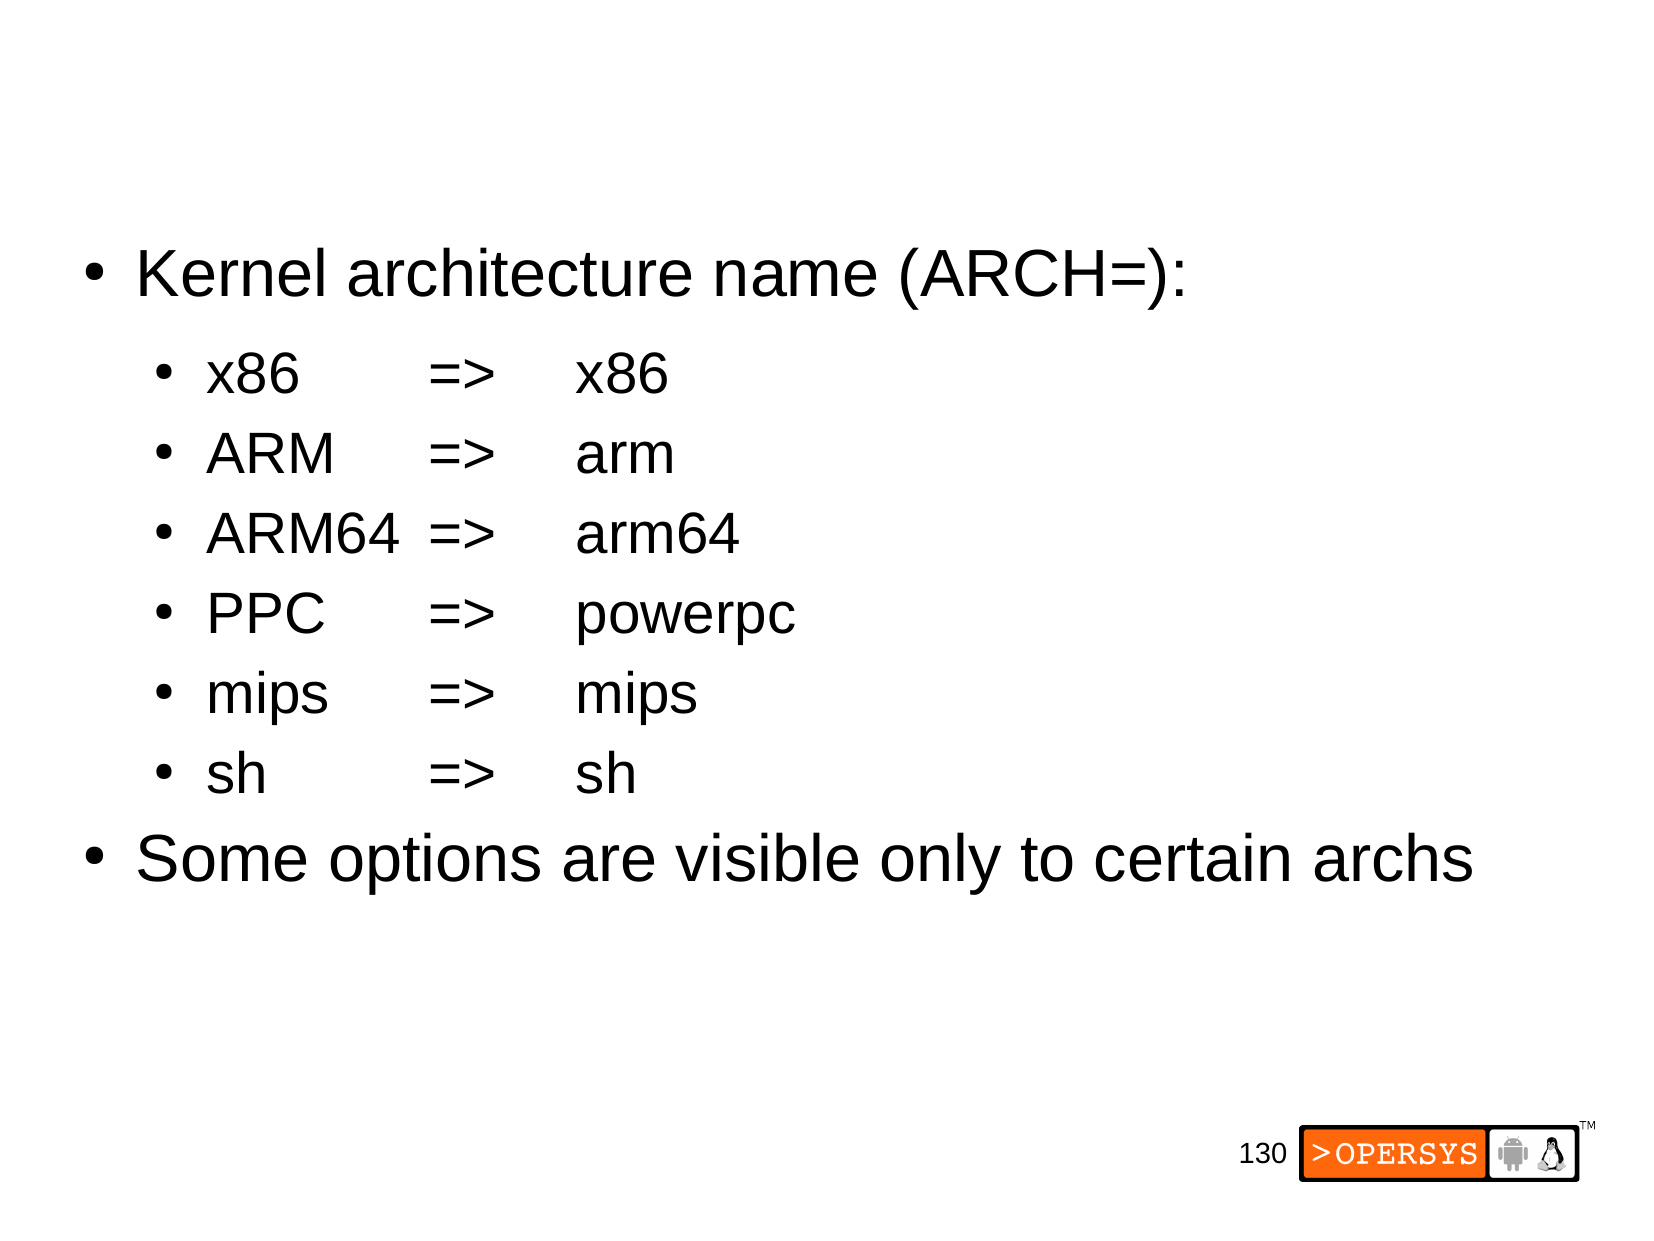

# Kernel architecture name (ARCH=):
x86		=>		x86
ARM		=>		arm
ARM64	=>		arm64
PPC		=>		powerpc
mips		=>		mips
sh			=>		sh
Some options are visible only to certain archs